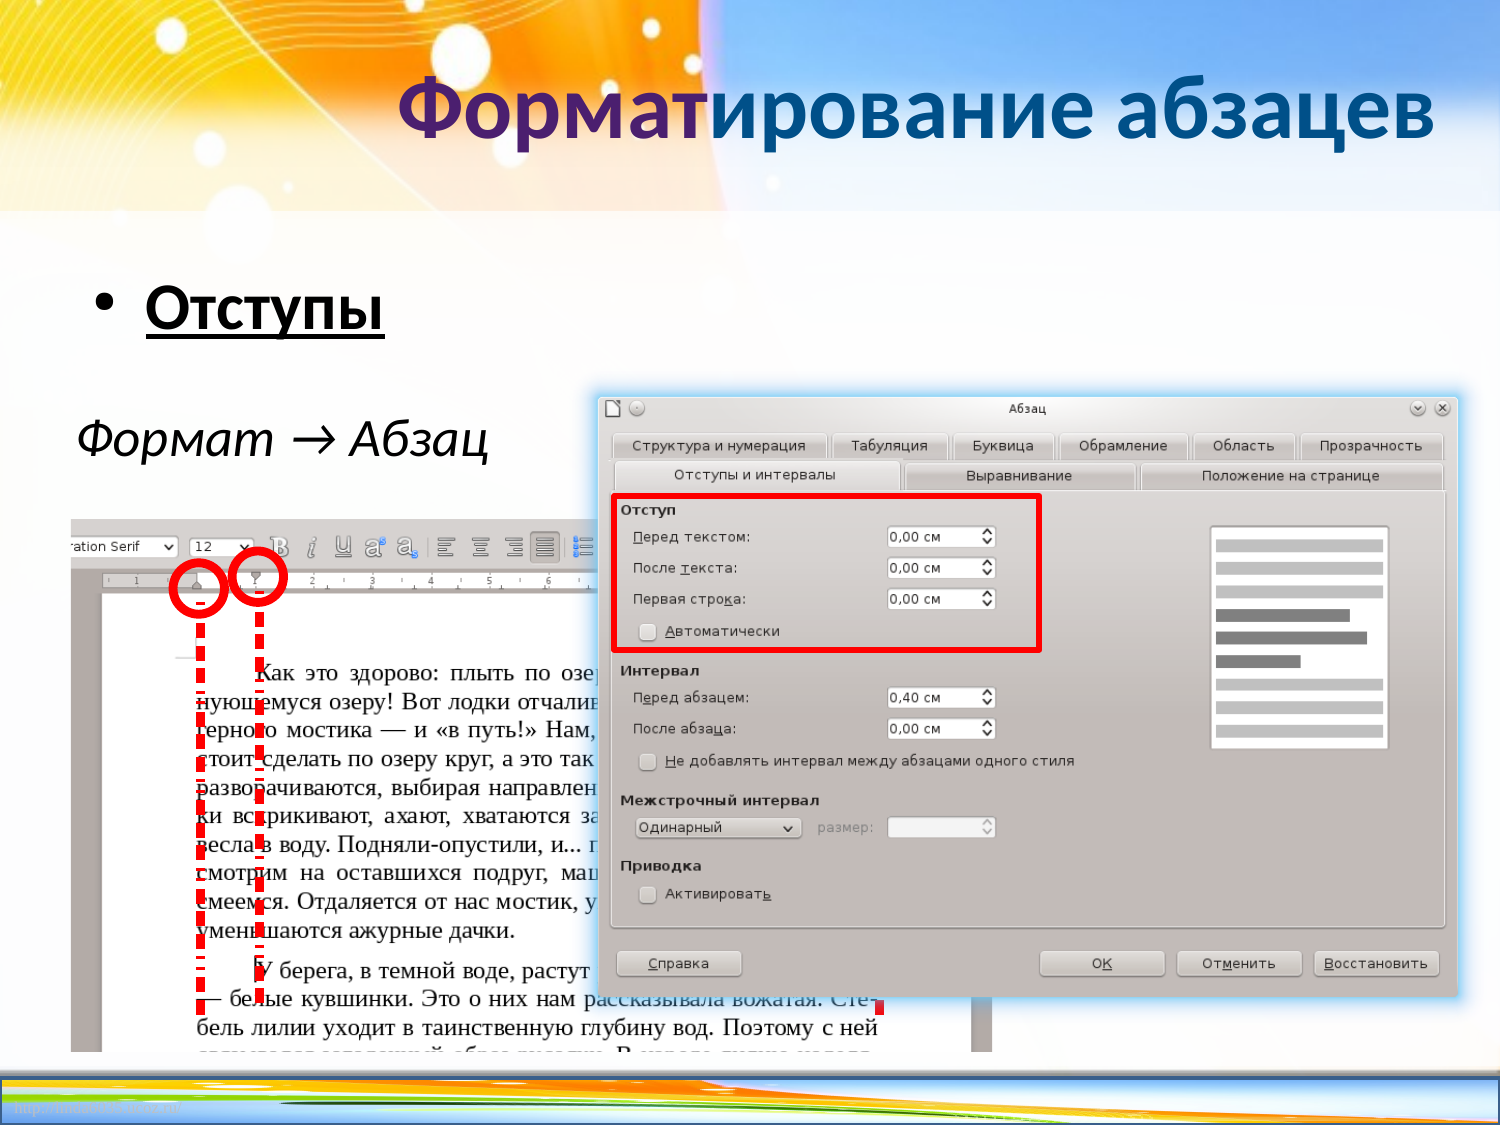

Форматирование абзацев
# Отступы
Формат → Абзац
Перед текстом
После текста
Первая строка